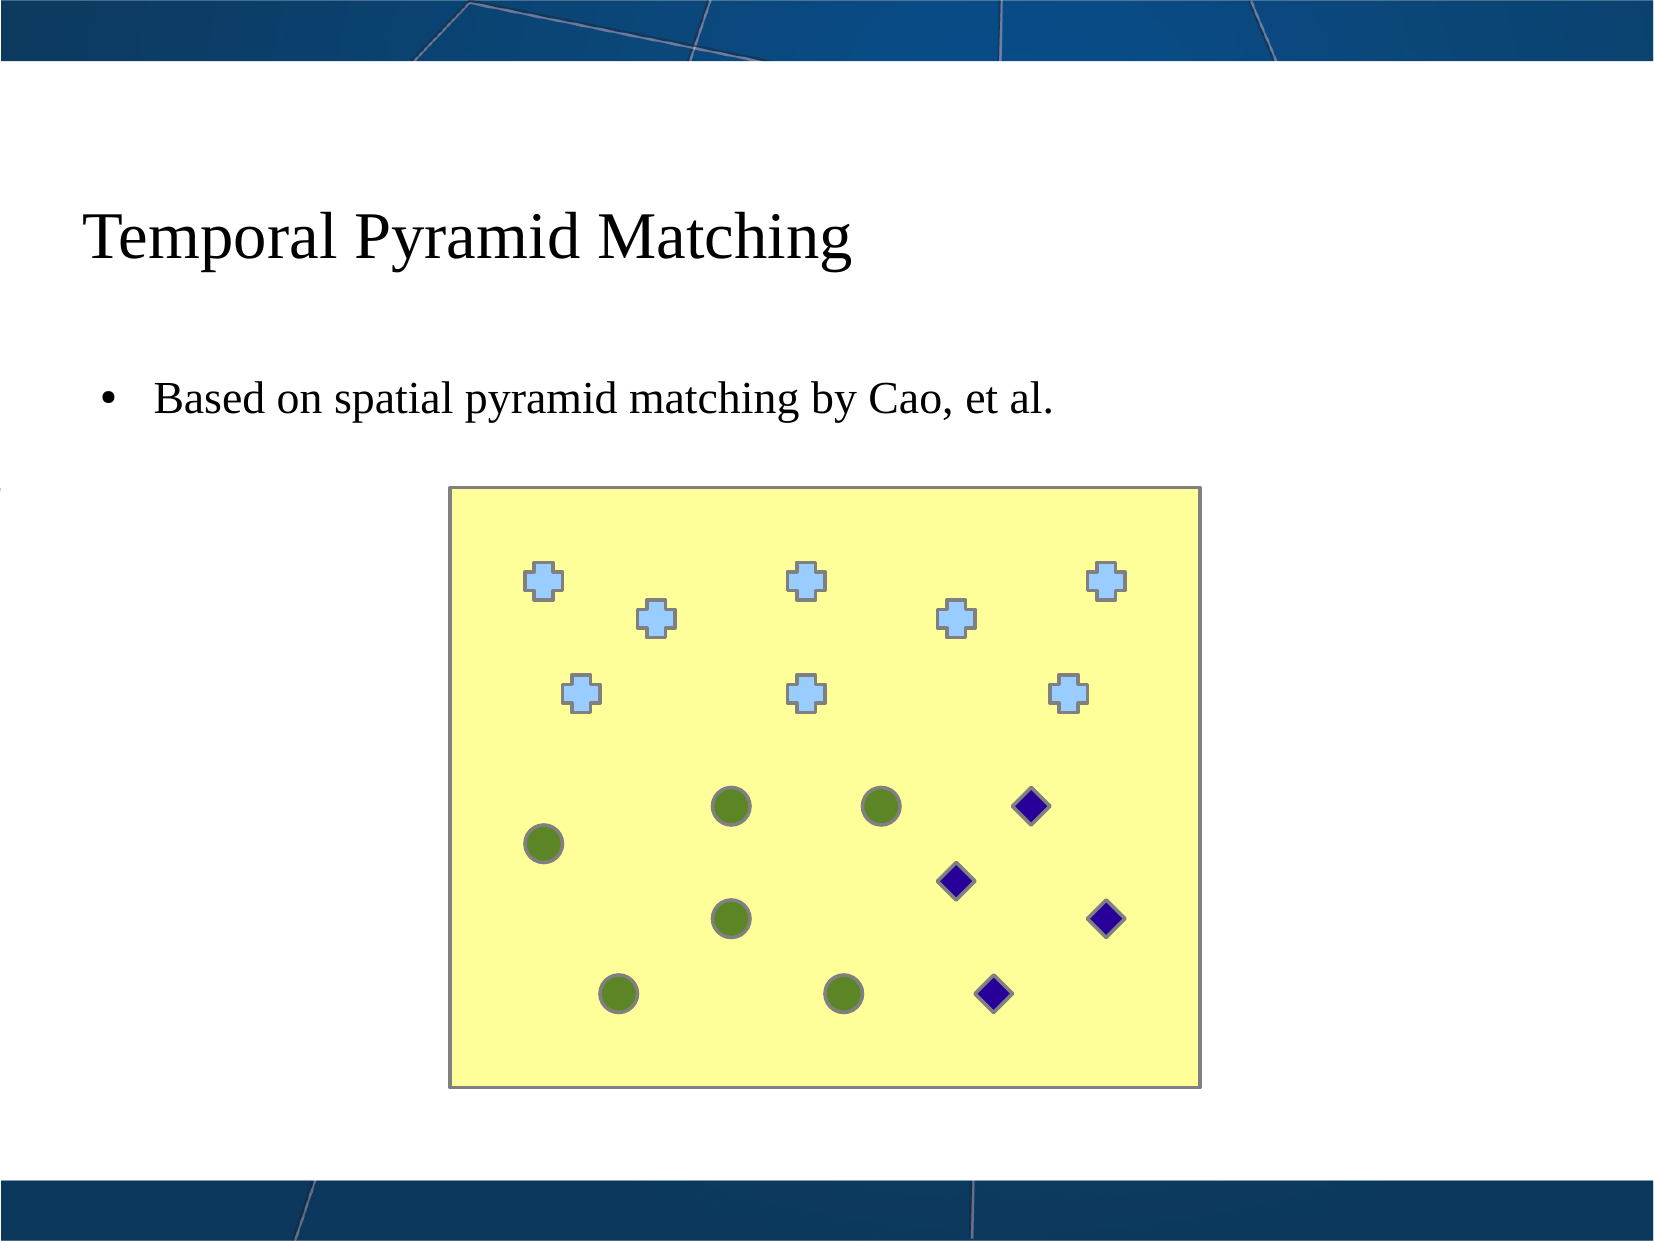

# Temporal Pyramid Matching
Based on spatial pyramid matching by Cao, et al.